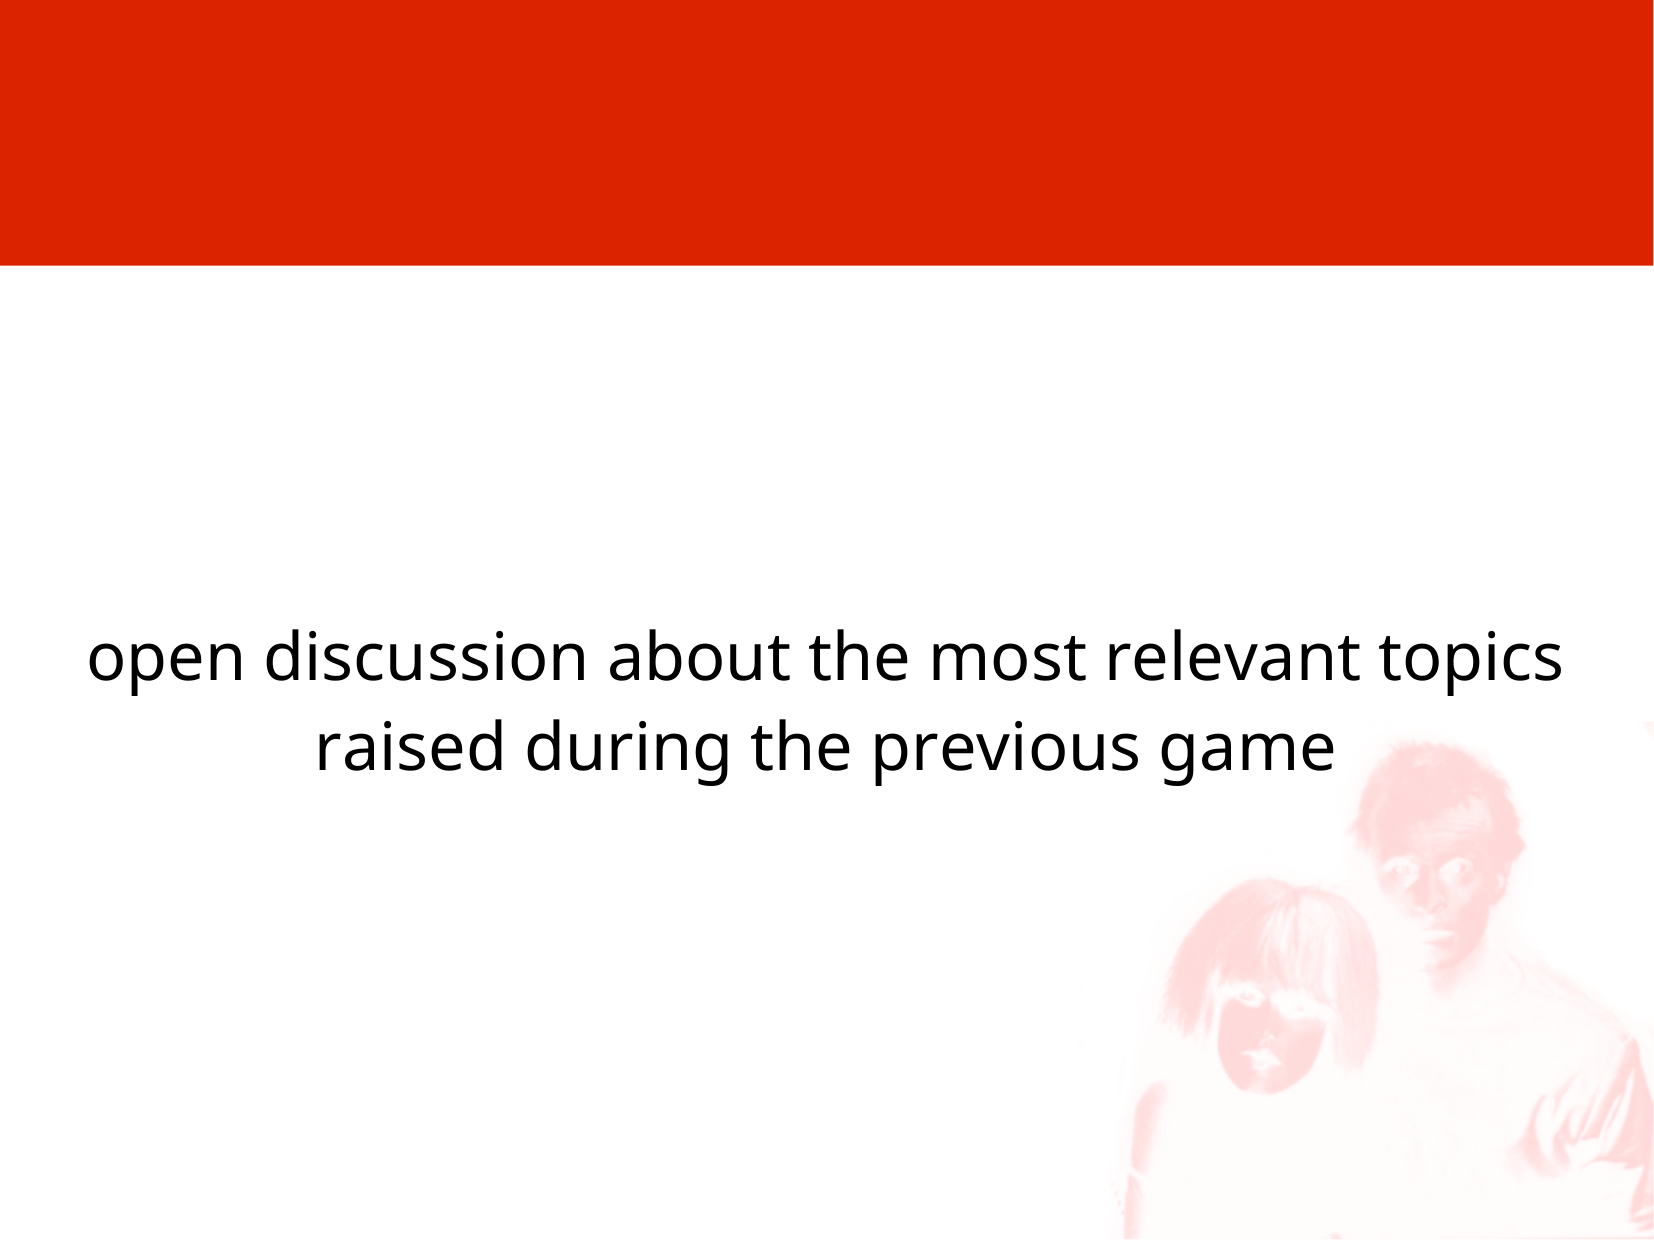

# open discussion about the most relevant topics raised during the previous game